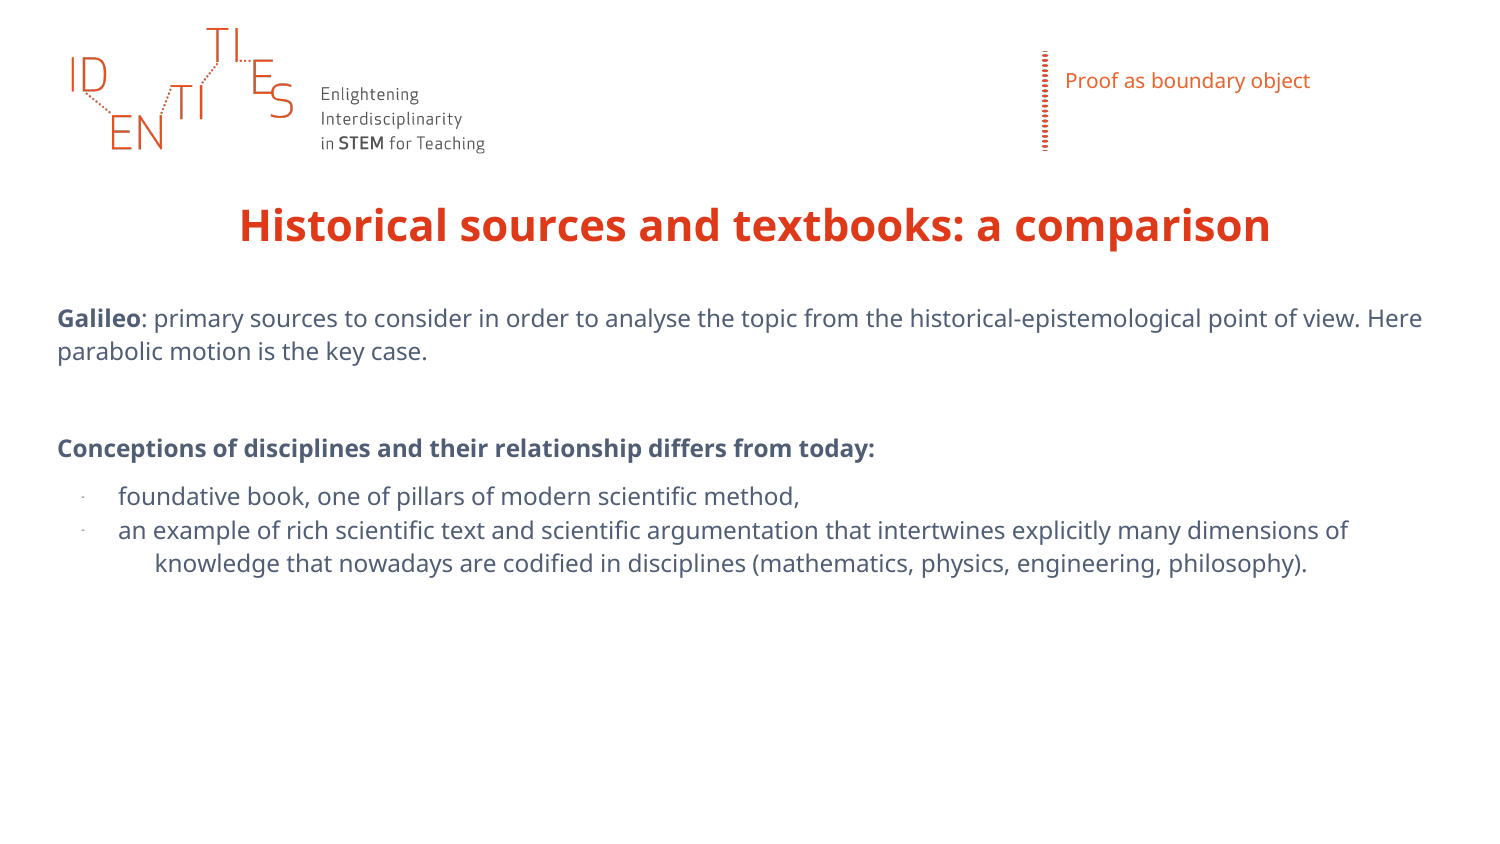

Proof as boundary object
Historical sources and textbooks: a comparison
# Galileo: primary sources to consider in order to analyse the topic from the historical-epistemological point of view. Here parabolic motion is the key case.
Conceptions of disciplines and their relationship differs from today:
foundative book, one of pillars of modern scientific method,
an example of rich scientific text and scientific argumentation that intertwines explicitly many dimensions of knowledge that nowadays are codified in disciplines (mathematics, physics, engineering, philosophy).